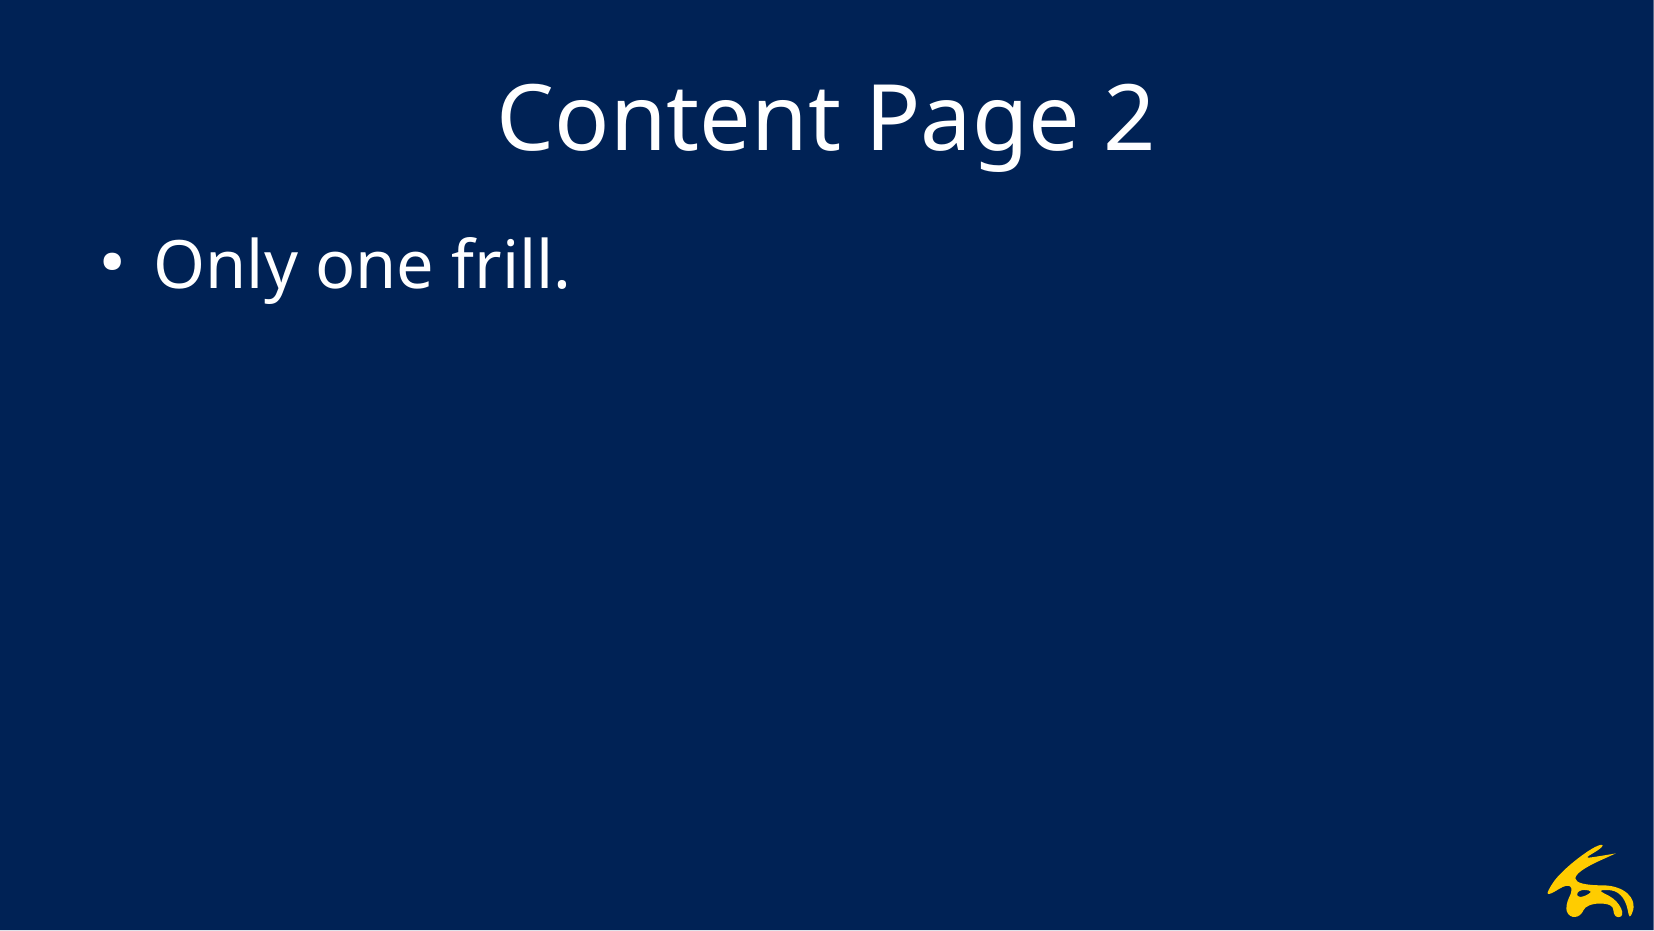

# Content Page 2
Only one frill.